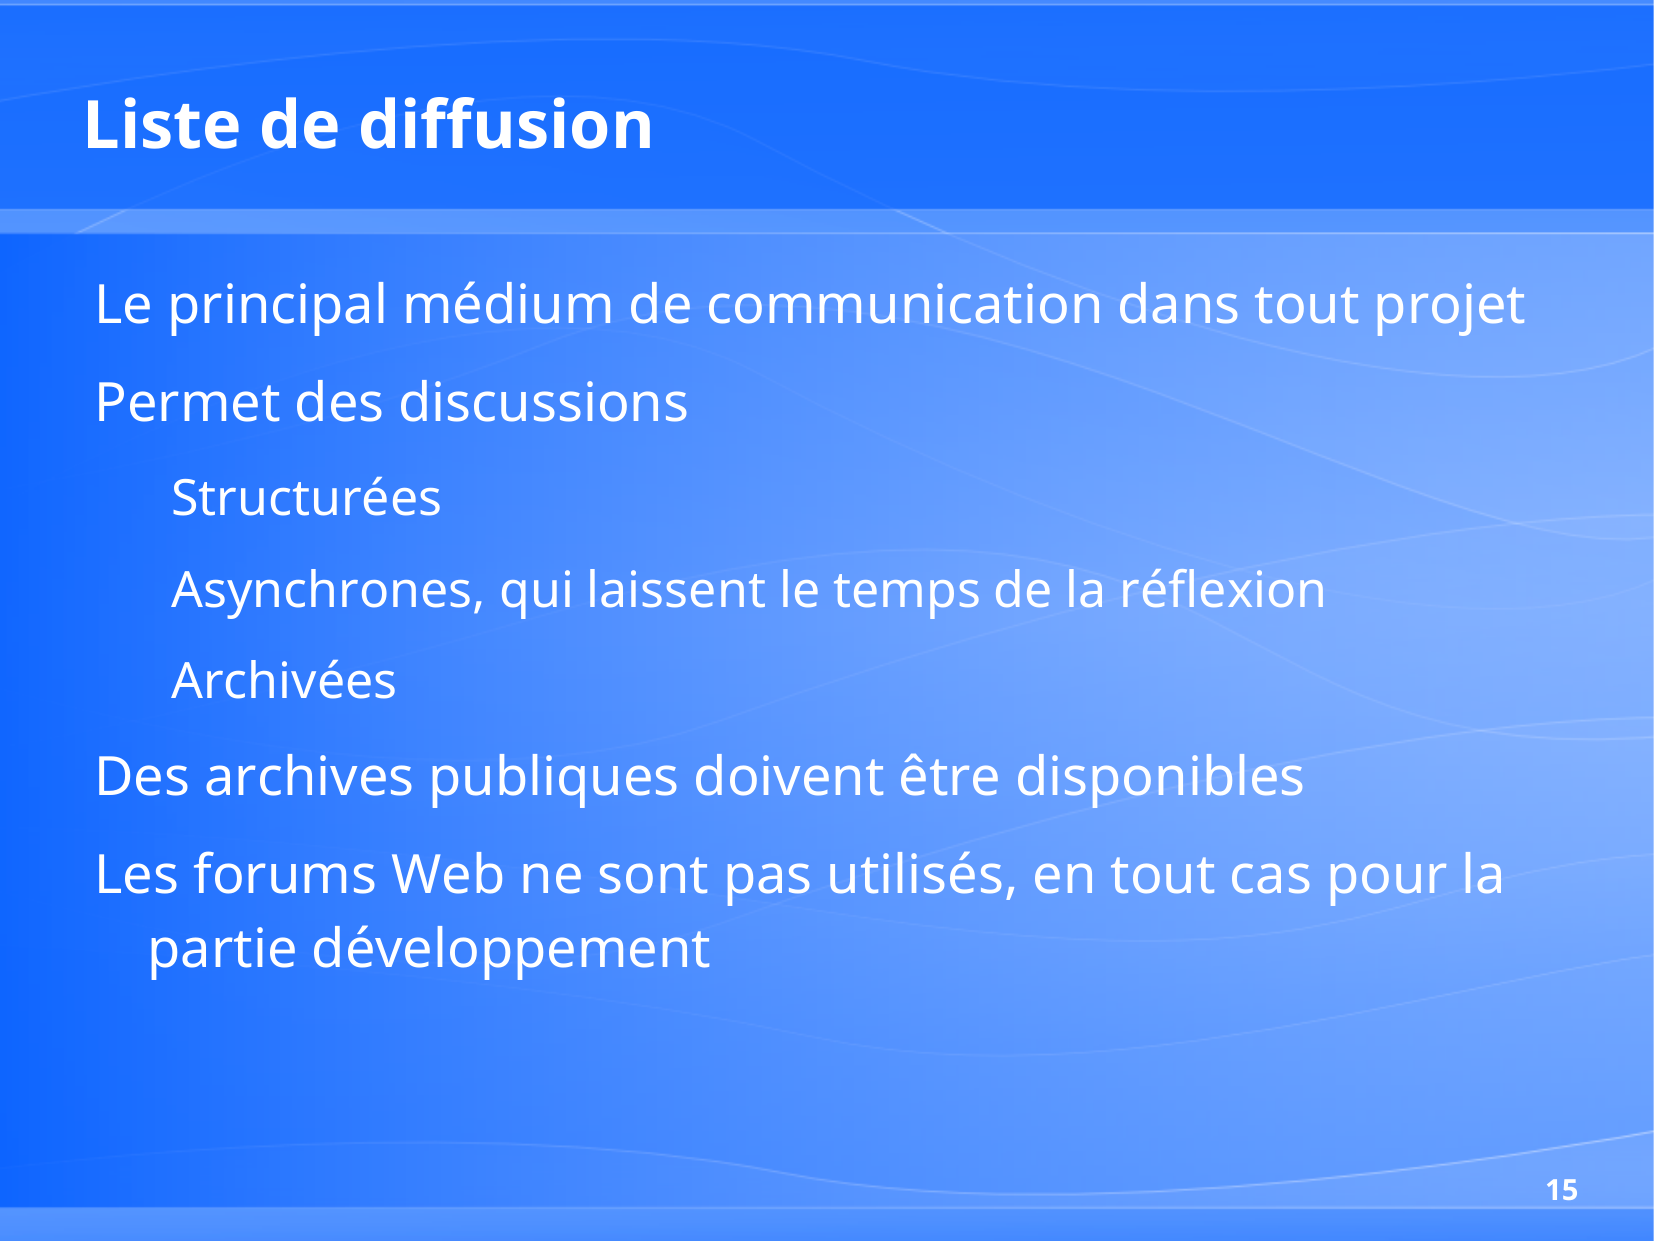

# Liste de diffusion
Le principal médium de communication dans tout projet
Permet des discussions
Structurées
Asynchrones, qui laissent le temps de la réflexion
Archivées
Des archives publiques doivent être disponibles
Les forums Web ne sont pas utilisés, en tout cas pour la partie développement
15